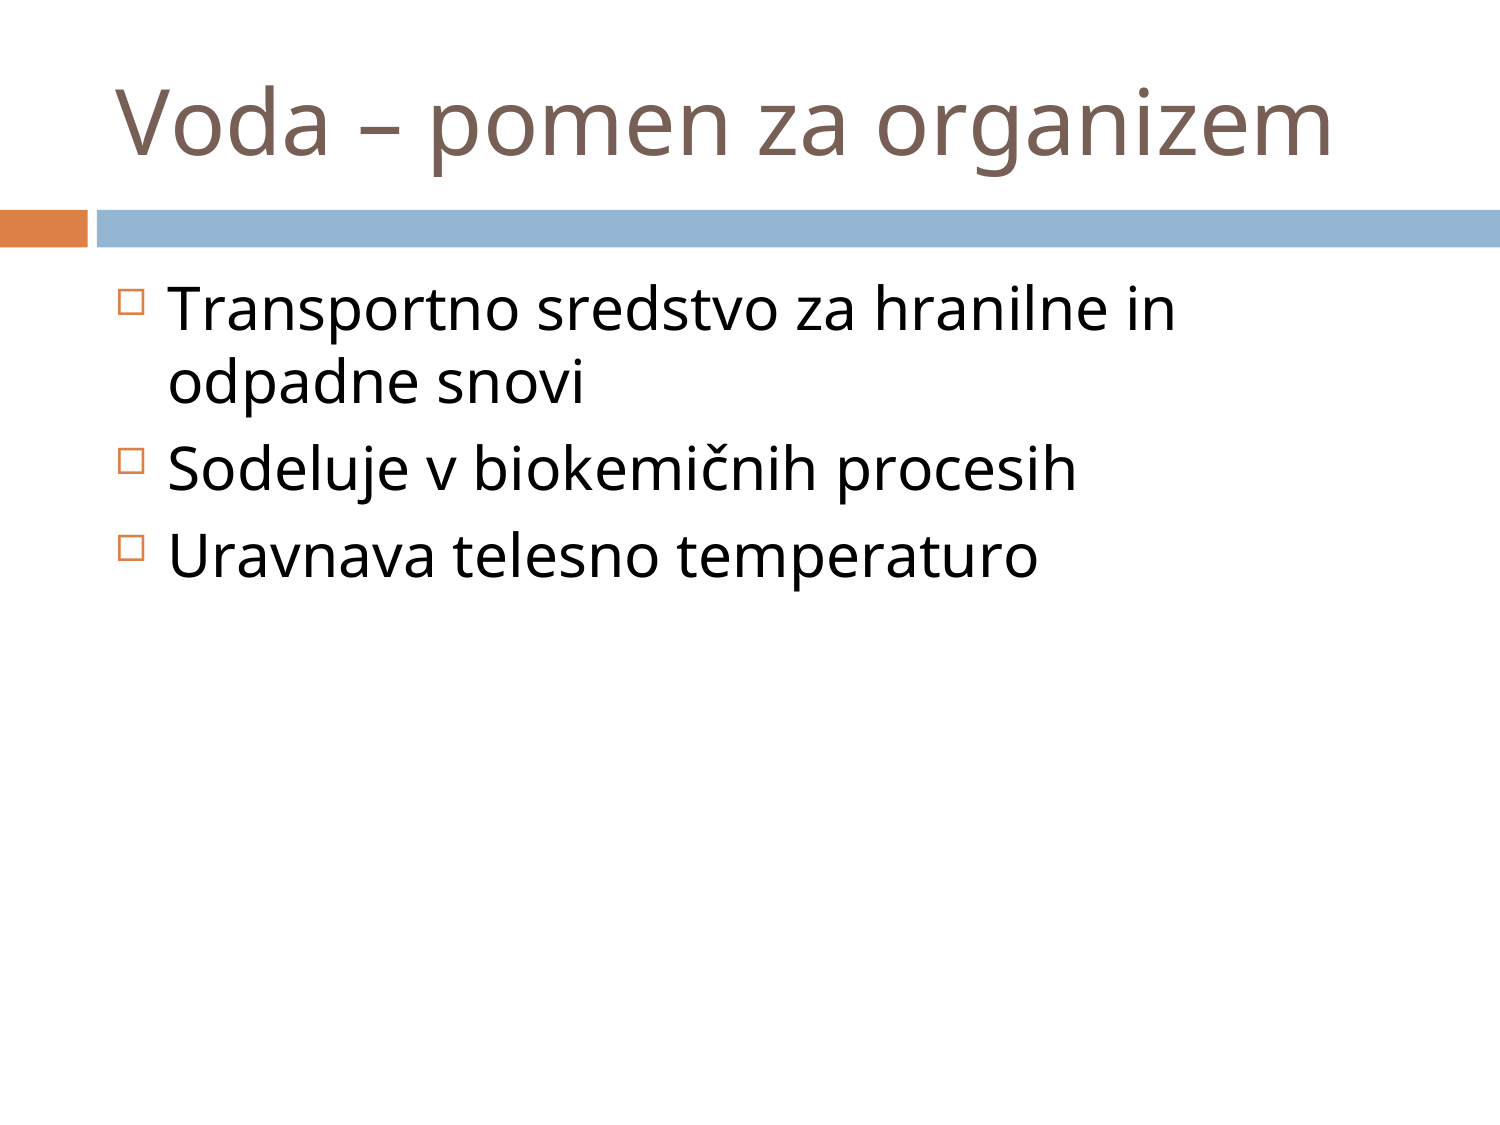

# Voda – pomen za organizem
Transportno sredstvo za hranilne in odpadne snovi
Sodeluje v biokemičnih procesih
Uravnava telesno temperaturo